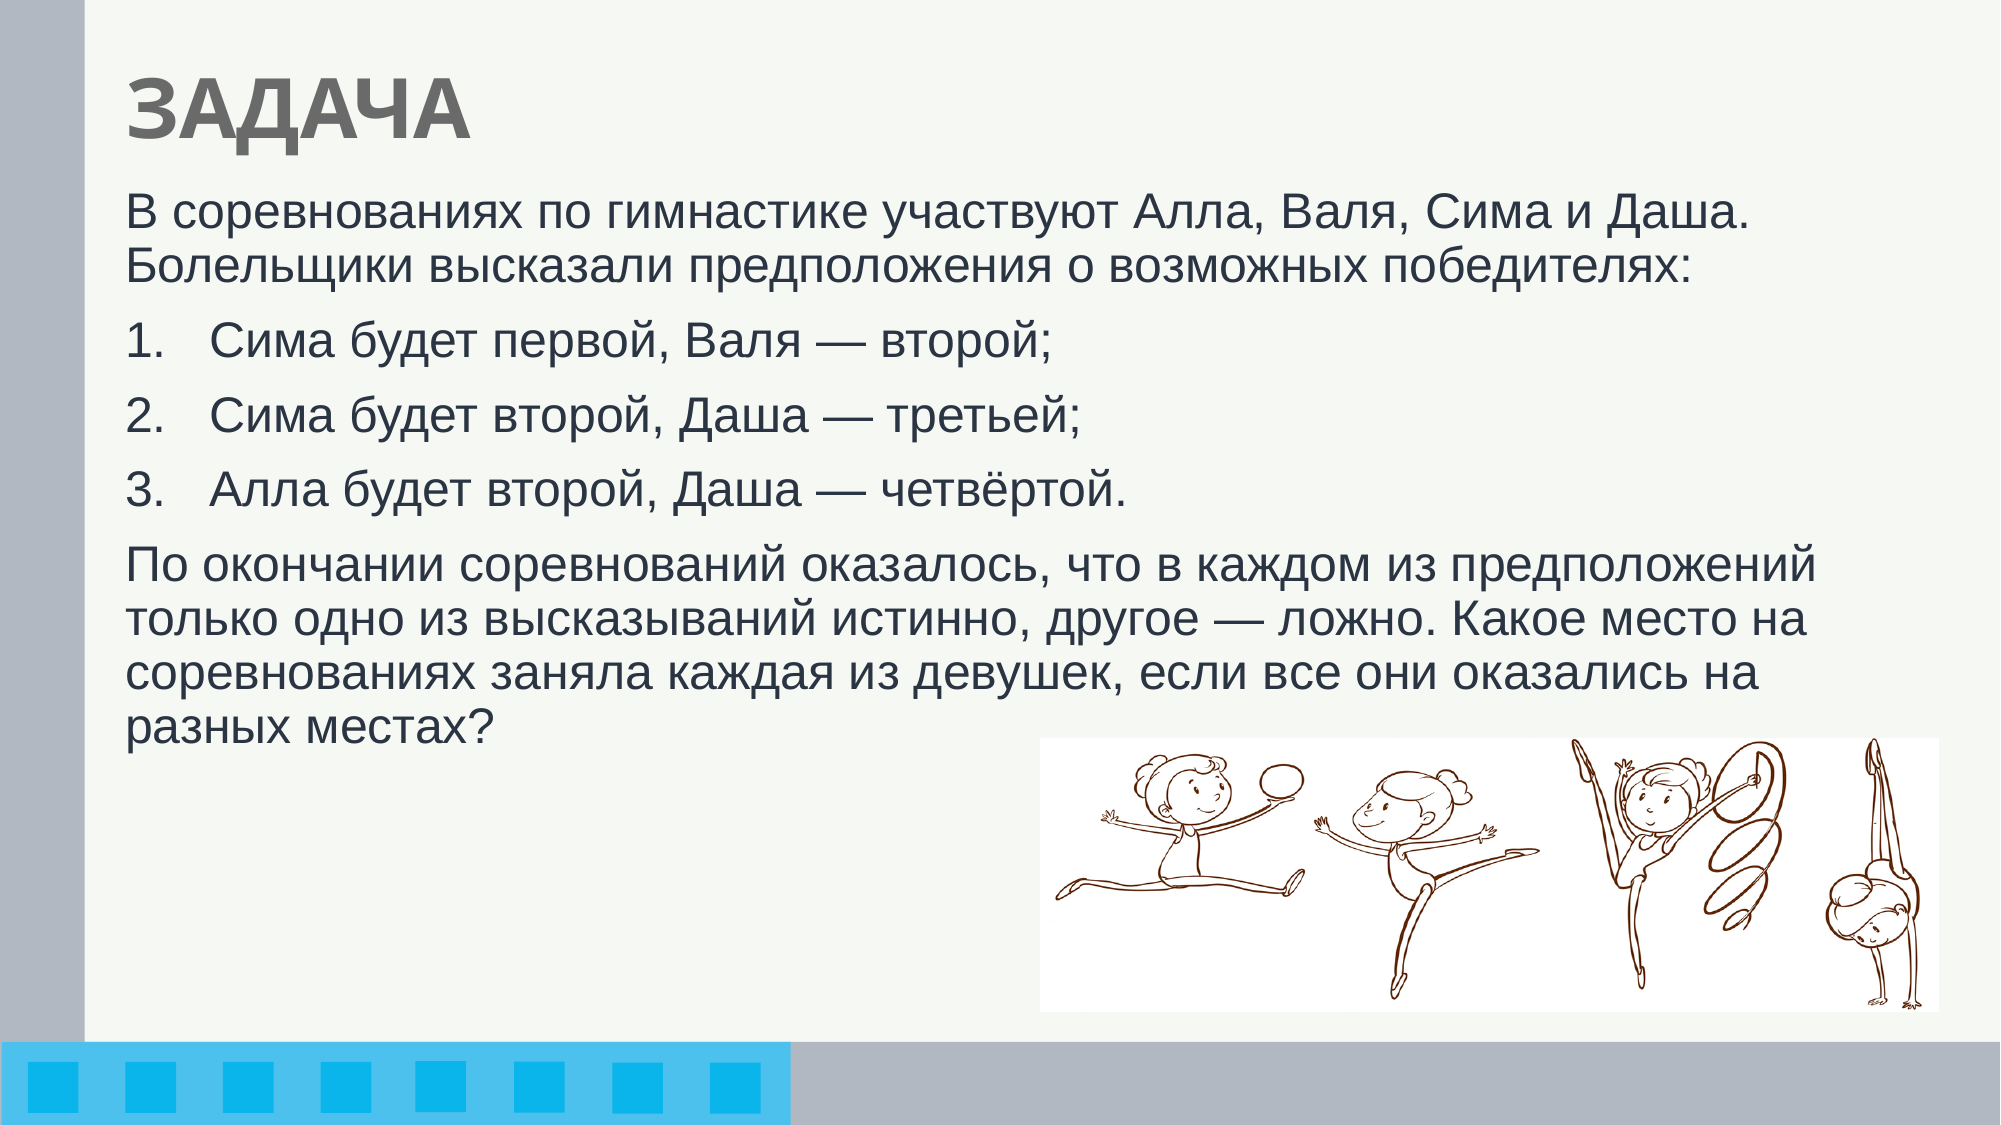

# ЗАДАЧА
В соревнованиях по гимнастике участвуют Алла, Валя, Сима и Даша. Болельщики высказали предположения о возможных победителях:
Сима будет первой, Валя — второй;
Сима будет второй, Даша — третьей;
Алла будет второй, Даша — четвёртой.
По окончании соревнований оказалось, что в каждом из предположений только одно из высказываний истинно, другое — ложно. Какое место на соревнованиях заняла каждая из девушек, если все они оказались на разных местах?